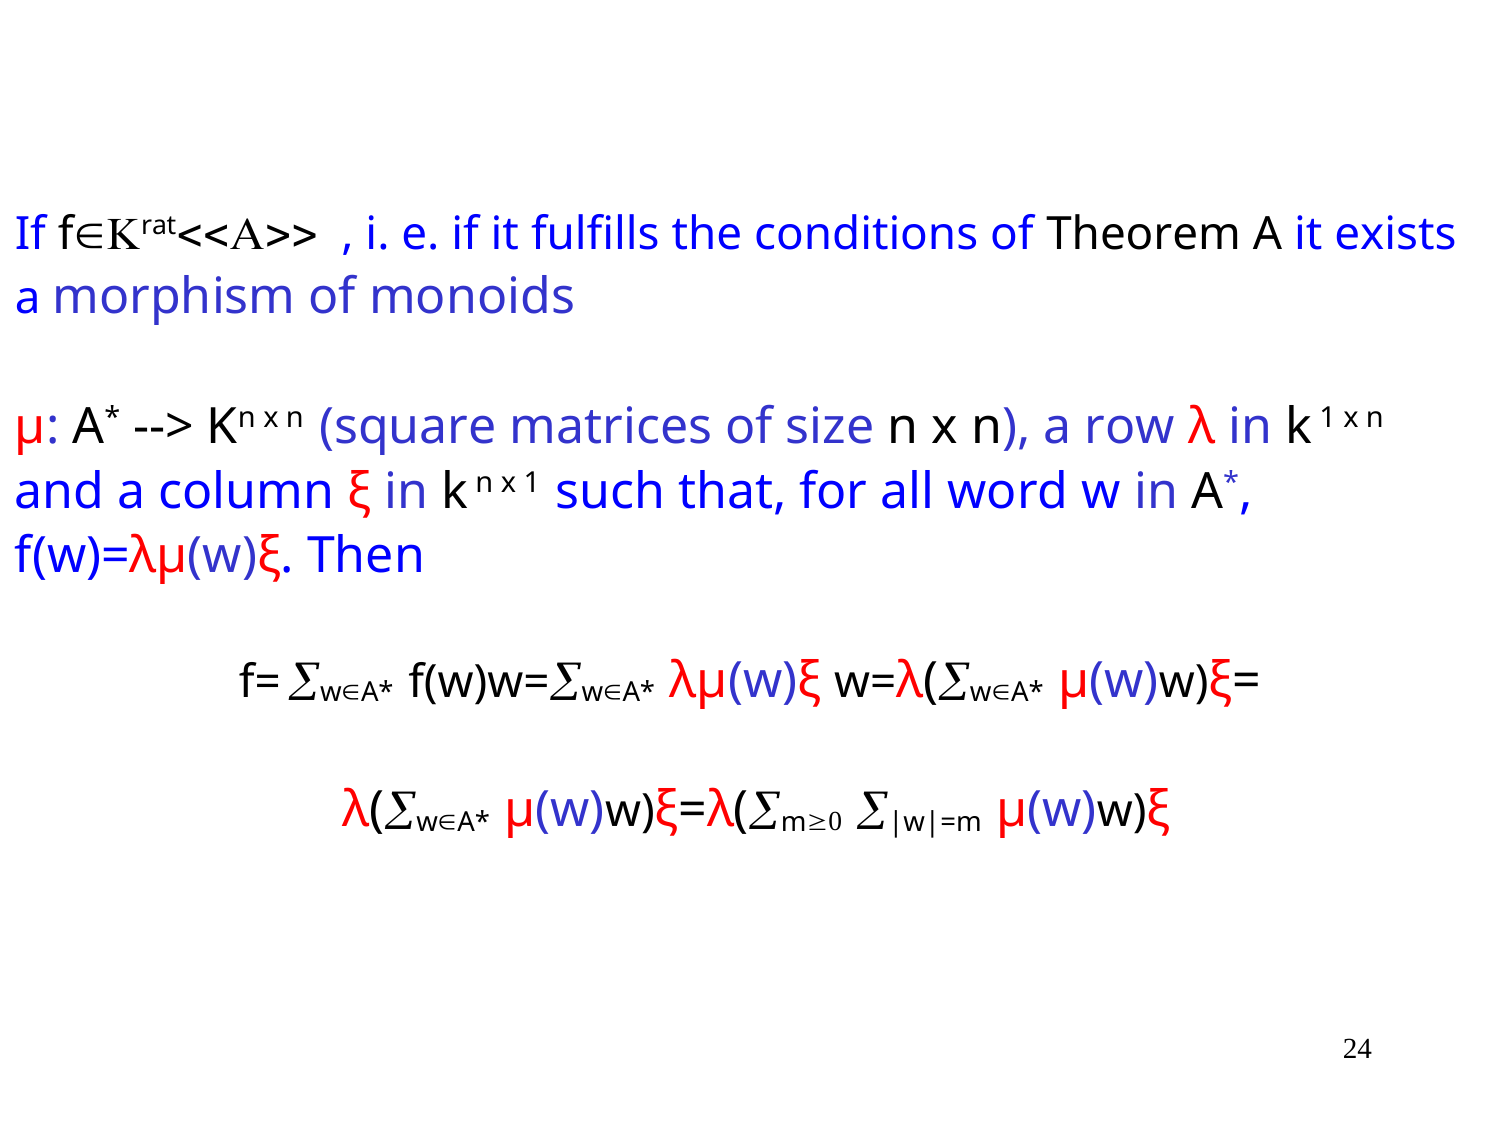

If fKrat<<A>> , i. e. if it fulfills the conditions of Theorem A it exists a morphism of monoids
μ: A* --> Kn x n (square matrices of size n x n), a row λ in k 1 x n and a column ξ in k n x 1 such that, for all word w in A*, f(w)=λμ(w)ξ. Then
f= wA* f(w)w=wA* λμ(w)ξ w=λ(wA* μ(w)w)ξ=
 λ(wA* μ(w)w)ξ=λ(m0 |w|=m μ(w)w)ξ
24